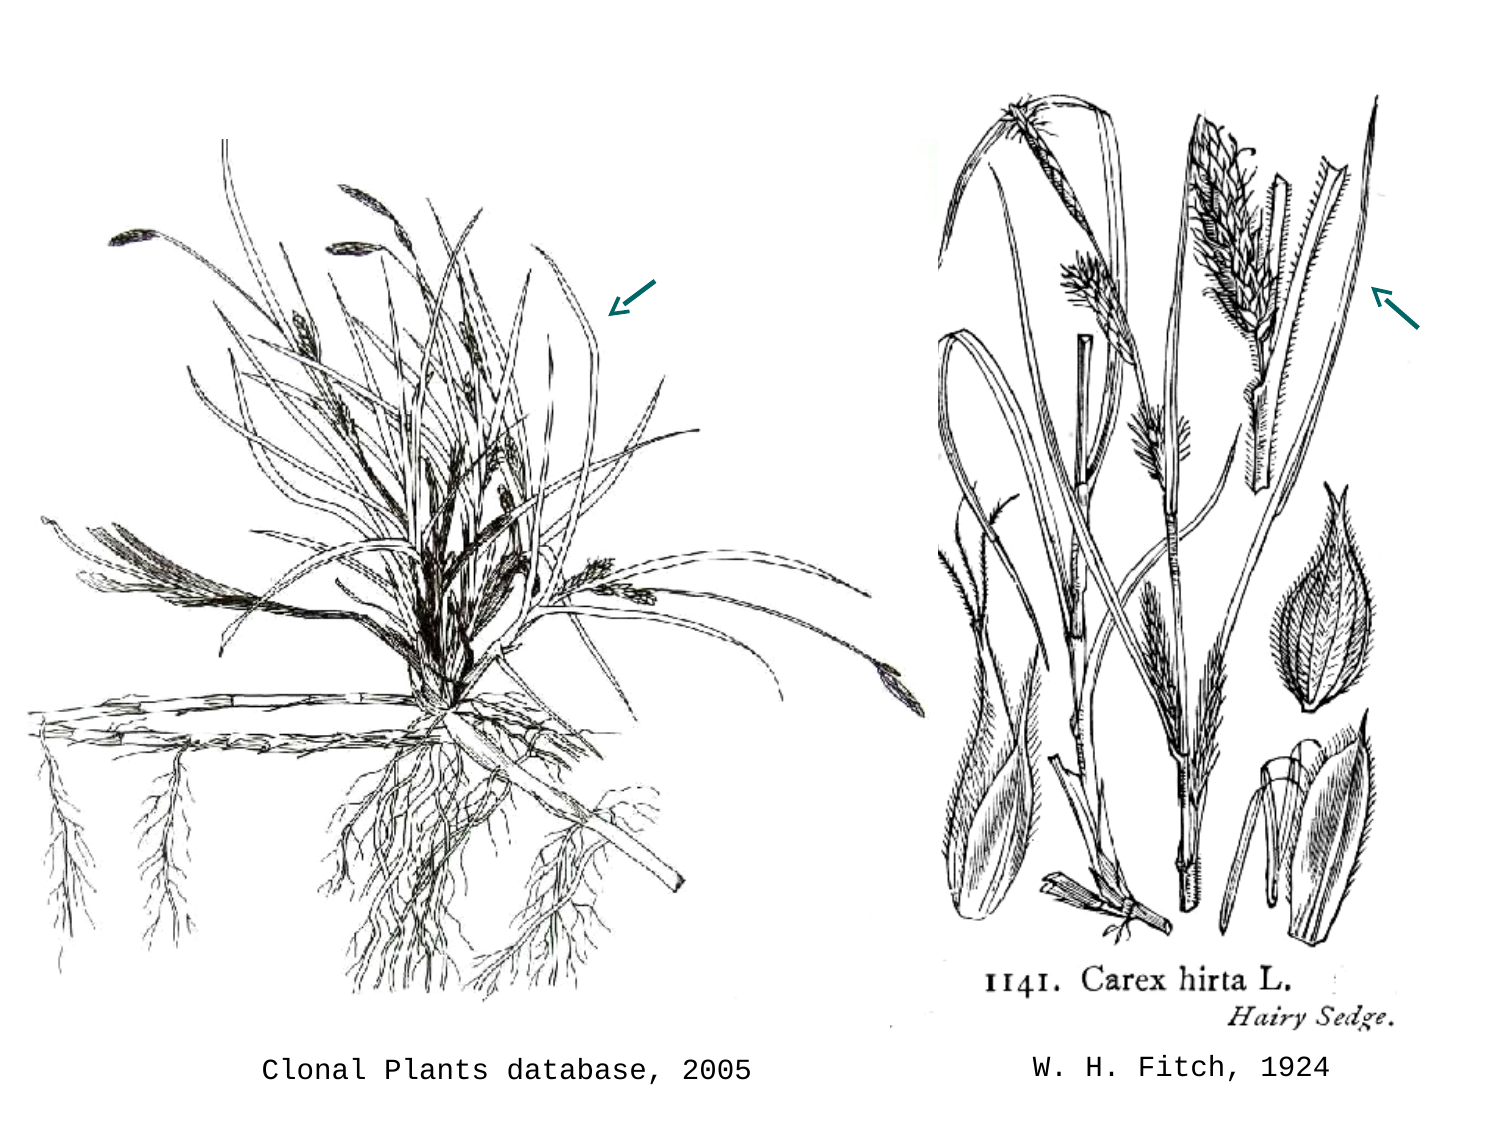

W. H. Fitch, 1924
Clonal Plants database, 2005